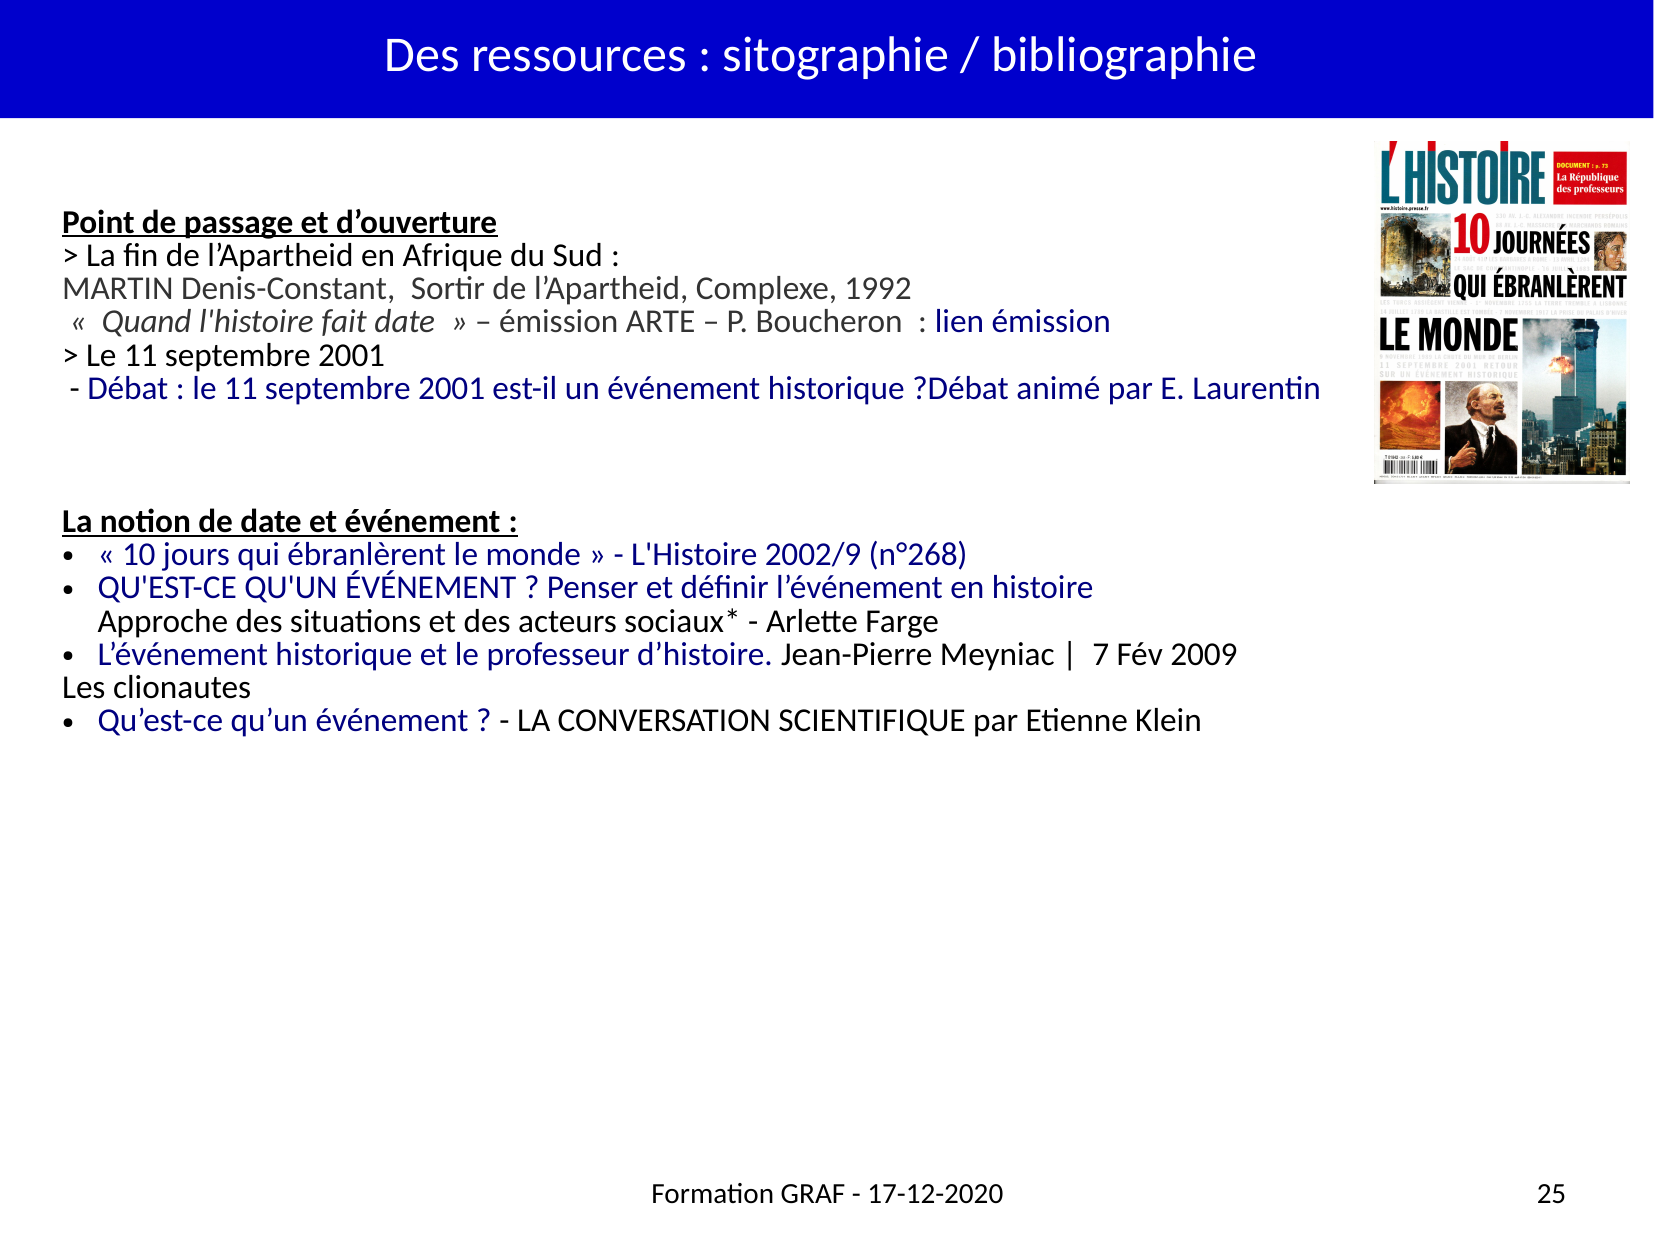

# Des ressources : sitographie / bibliographie
Point de passage et d’ouverture
> La fin de l’Apartheid en Afrique du Sud :
MARTIN Denis-Constant,  Sortir de l’Apartheid, Complexe, 1992
 «  Quand l'histoire fait date  » – émission ARTE – P. Boucheron  : lien émission
> Le 11 septembre 2001
 - Débat : le 11 septembre 2001 est-il un événement historique ?Débat animé par E. Laurentin
La notion de date et événement :
« 10 jours qui ébranlèrent le monde » - L'Histoire 2002/9 (n°268)
QU'EST-CE QU'UN ÉVÉNEMENT ? Penser et définir l’événement en histoire
Approche des situations et des acteurs sociaux* - Arlette Farge
L’événement historique et le professeur d’histoire. Jean-Pierre Meyniac | 7 Fév 2009
Les clionautes
Qu’est-ce qu’un événement ? - LA CONVERSATION SCIENTIFIQUE par Etienne Klein
25